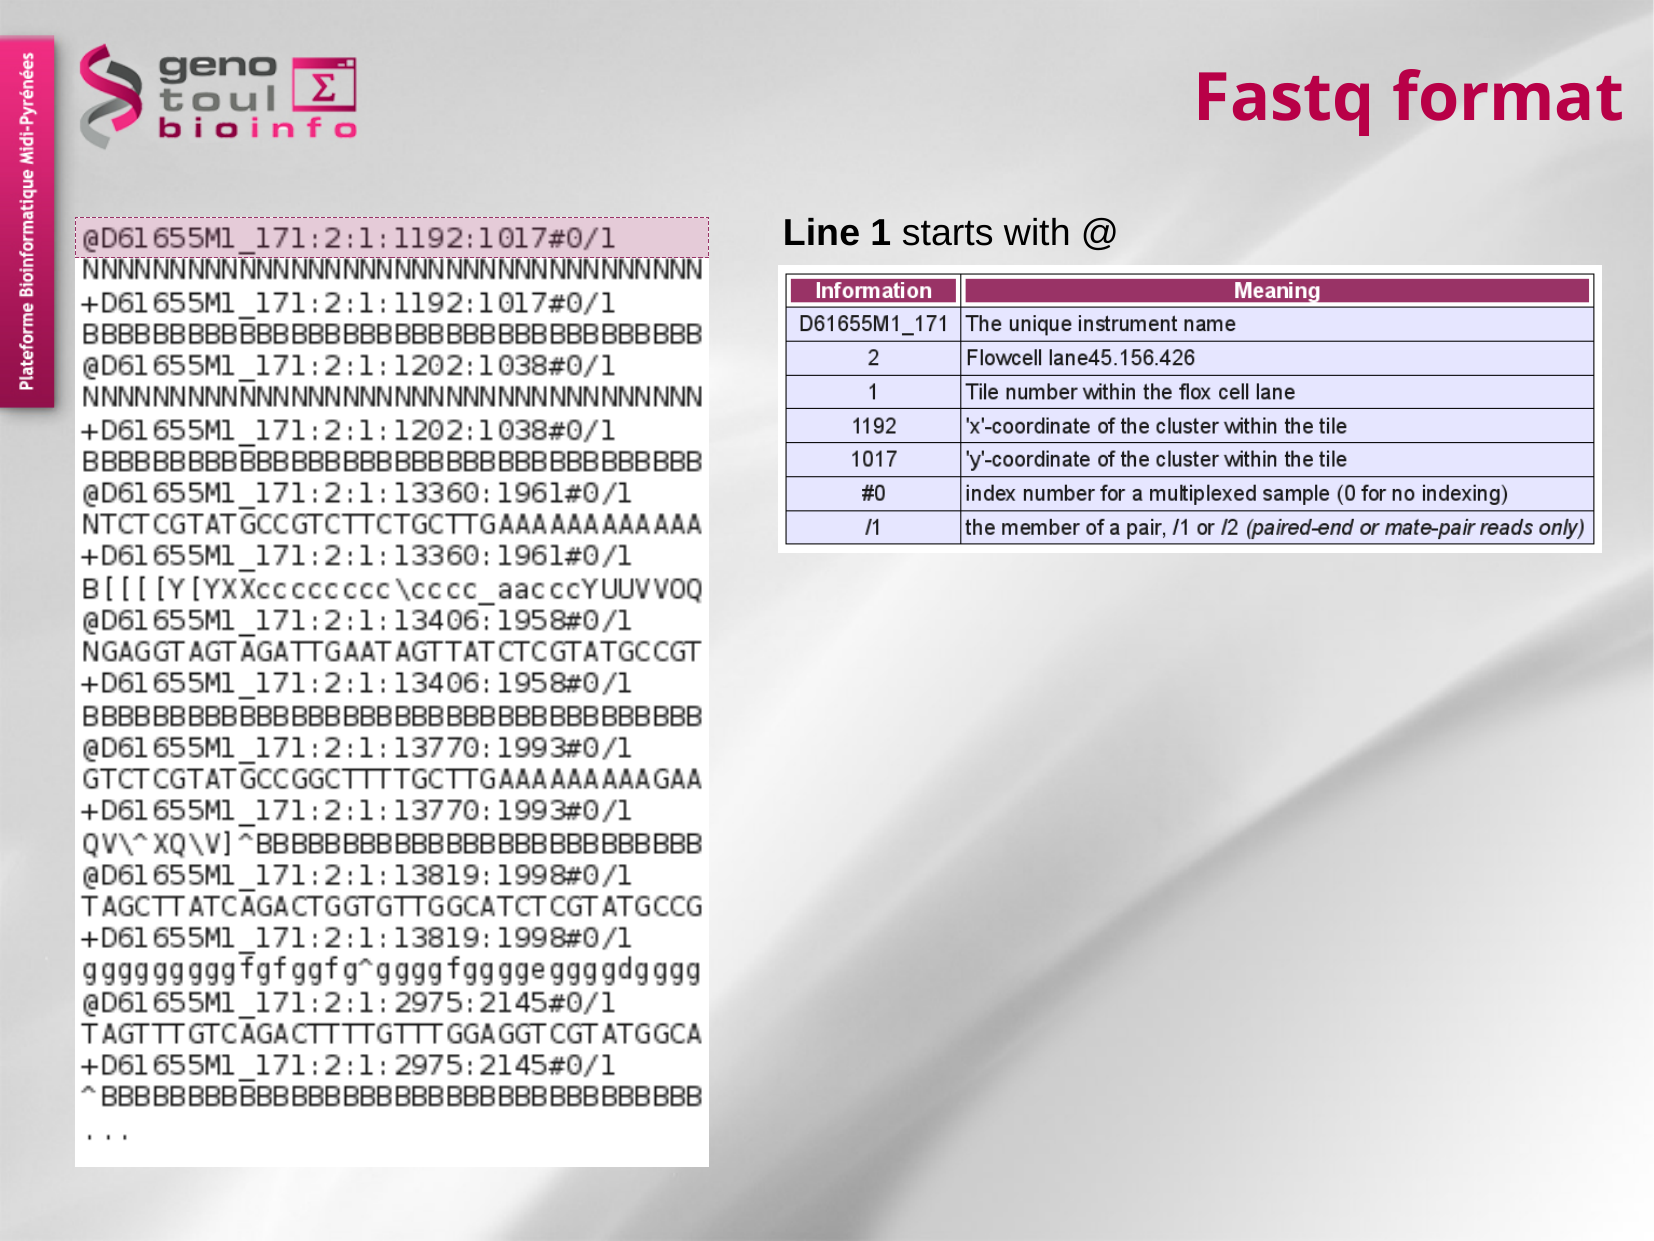

# Fastq format
Line 1 starts with @